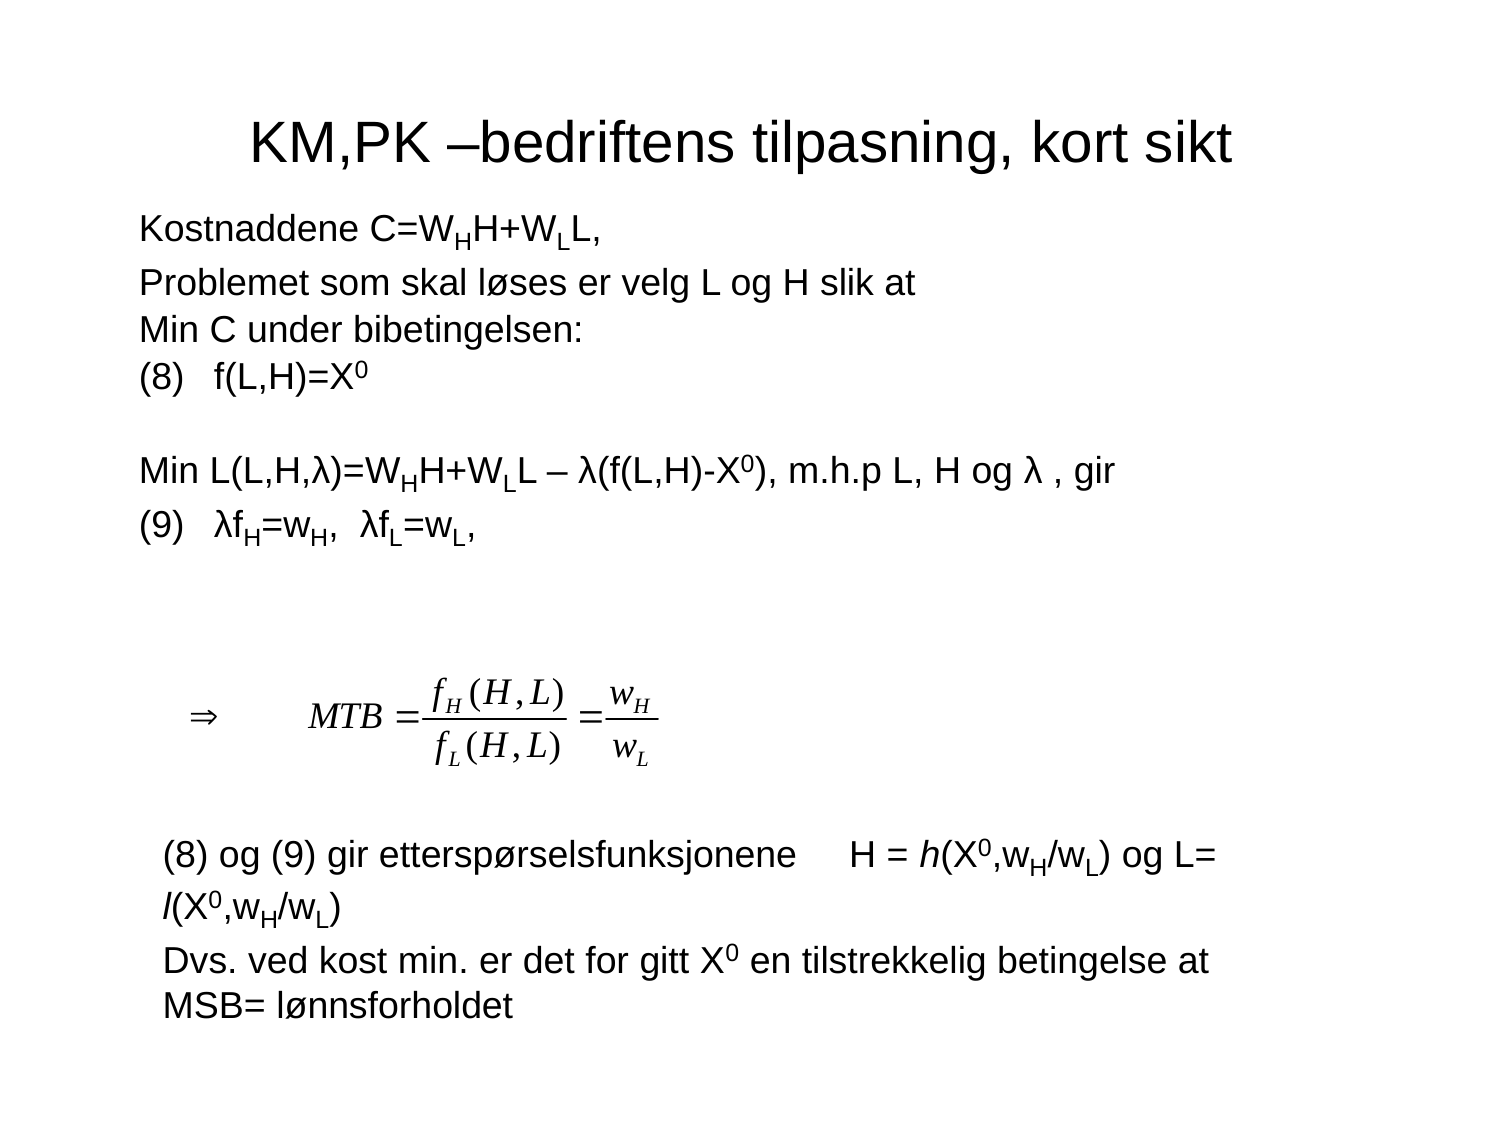

# KM,PK –bedriftens tilpasning, kort sikt
Kostnaddene C=WHH+WLL,
Problemet som skal løses er velg L og H slik at
Min C under bibetingelsen:
(8)	f(L,H)=X0
Min L(L,H,λ)=WHH+WLL – λ(f(L,H)-X0), m.h.p L, H og λ , gir
(9)	λfH=wH, λfL=wL,
(8) og (9) gir etterspørselsfunksjonene H = h(X0,wH/wL) og L= l(X0,wH/wL)
Dvs. ved kost min. er det for gitt X0 en tilstrekkelig betingelse at MSB= lønnsforholdet